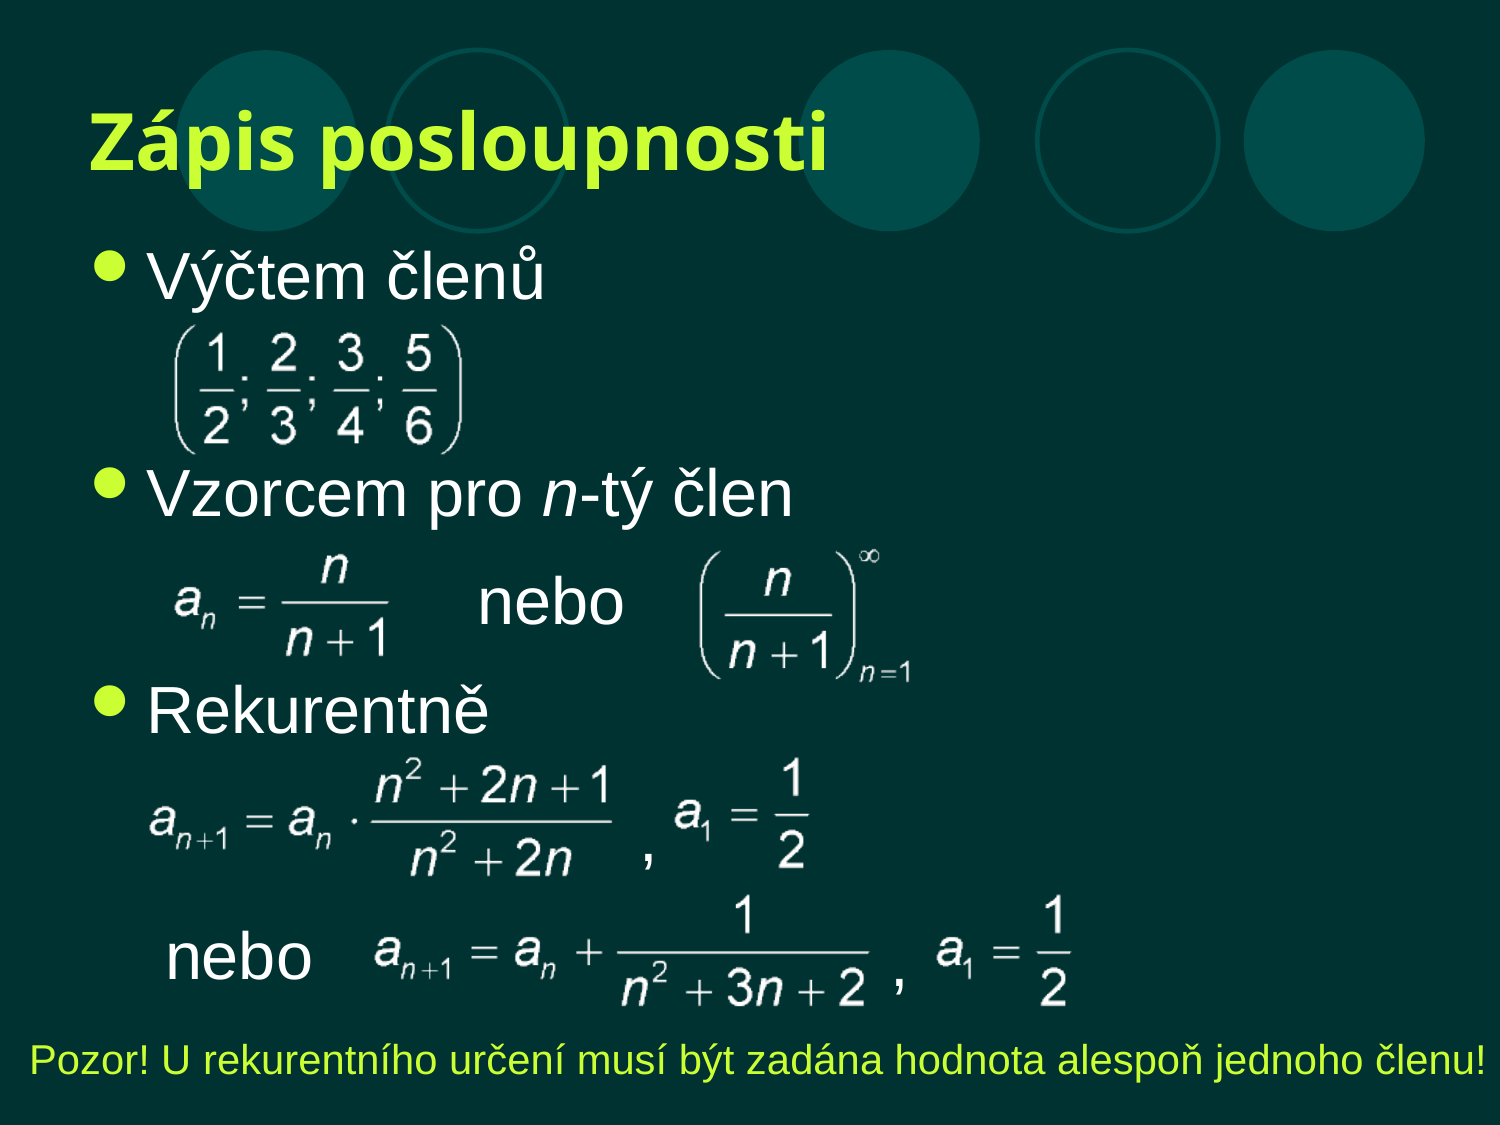

# Zápis posloupnosti
Výčtem členů
Vzorcem pro n-tý člen
Rekurentně
nebo
,
nebo
,
Pozor! U rekurentního určení musí být zadána hodnota alespoň jednoho členu!